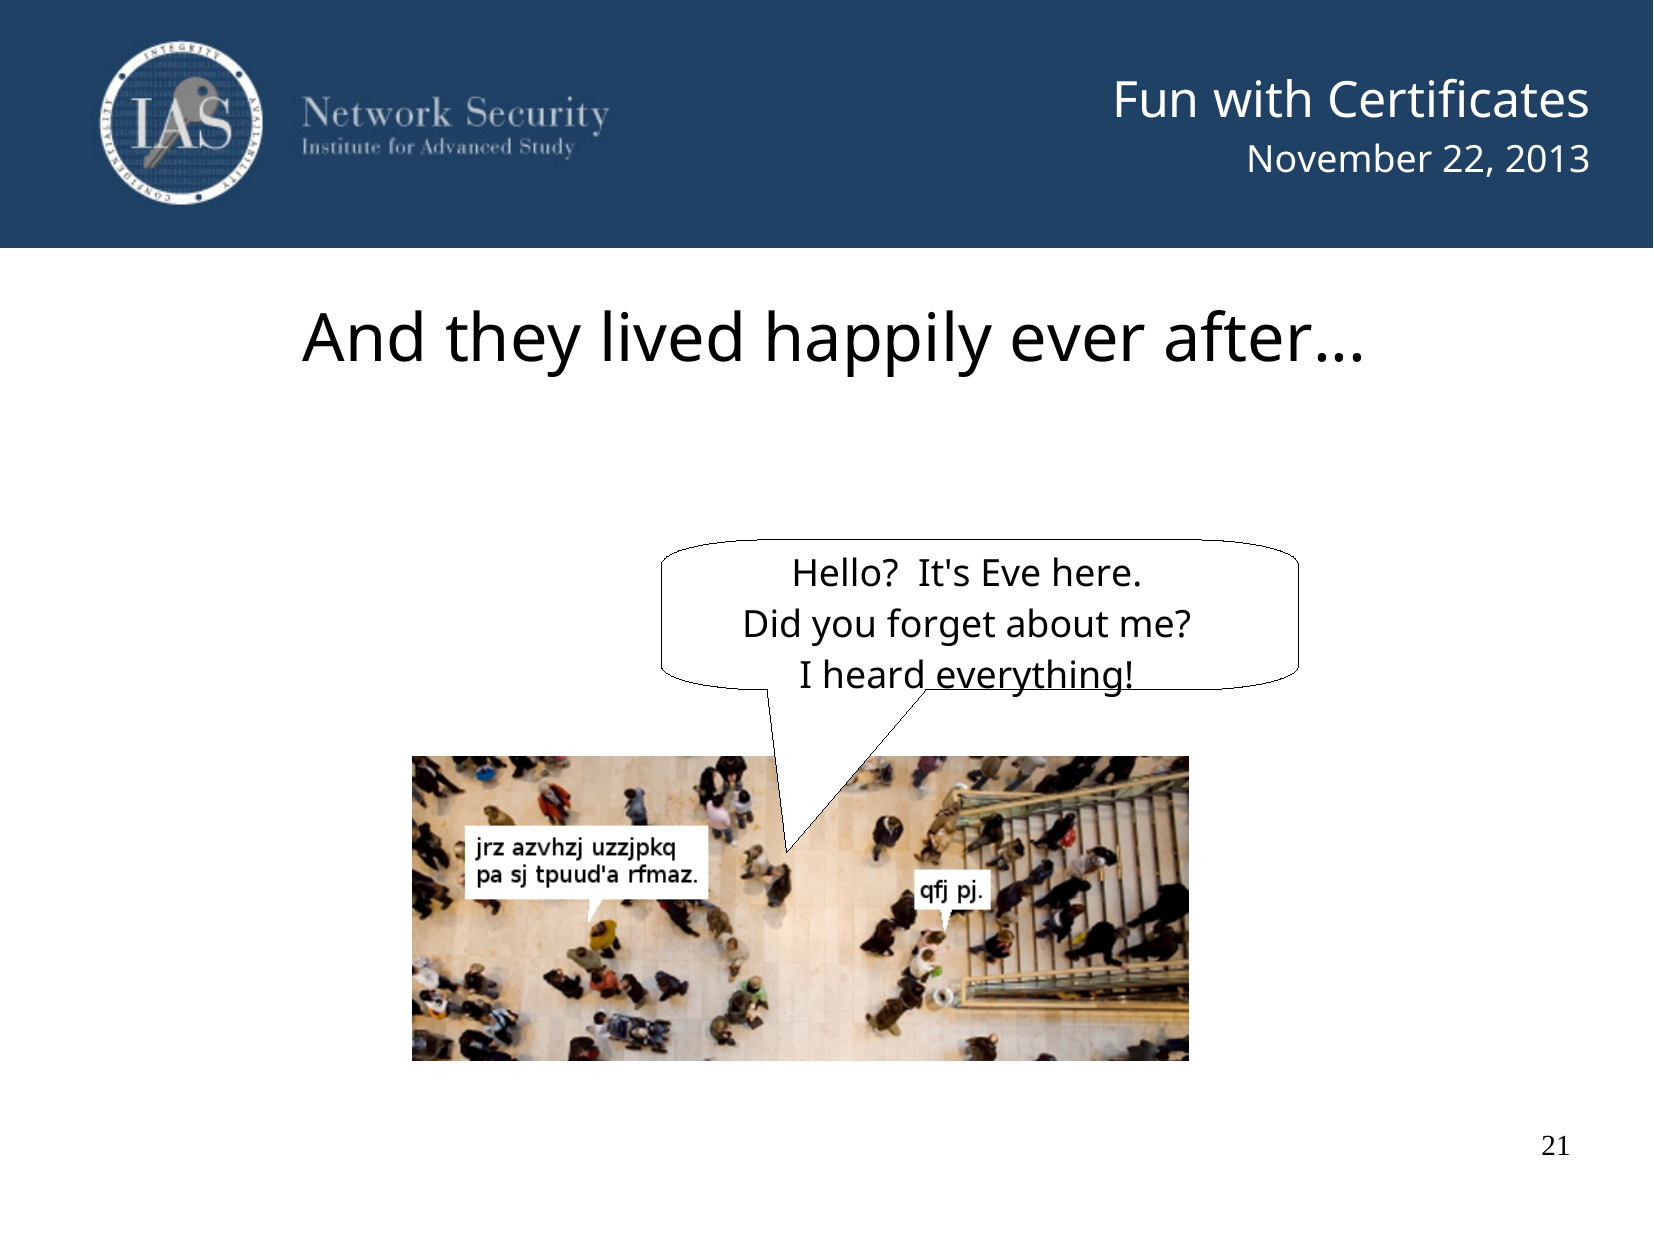

# And they lived happily ever after...
Hello? It's Eve here.
Did you forget about me?
I heard everything!
21